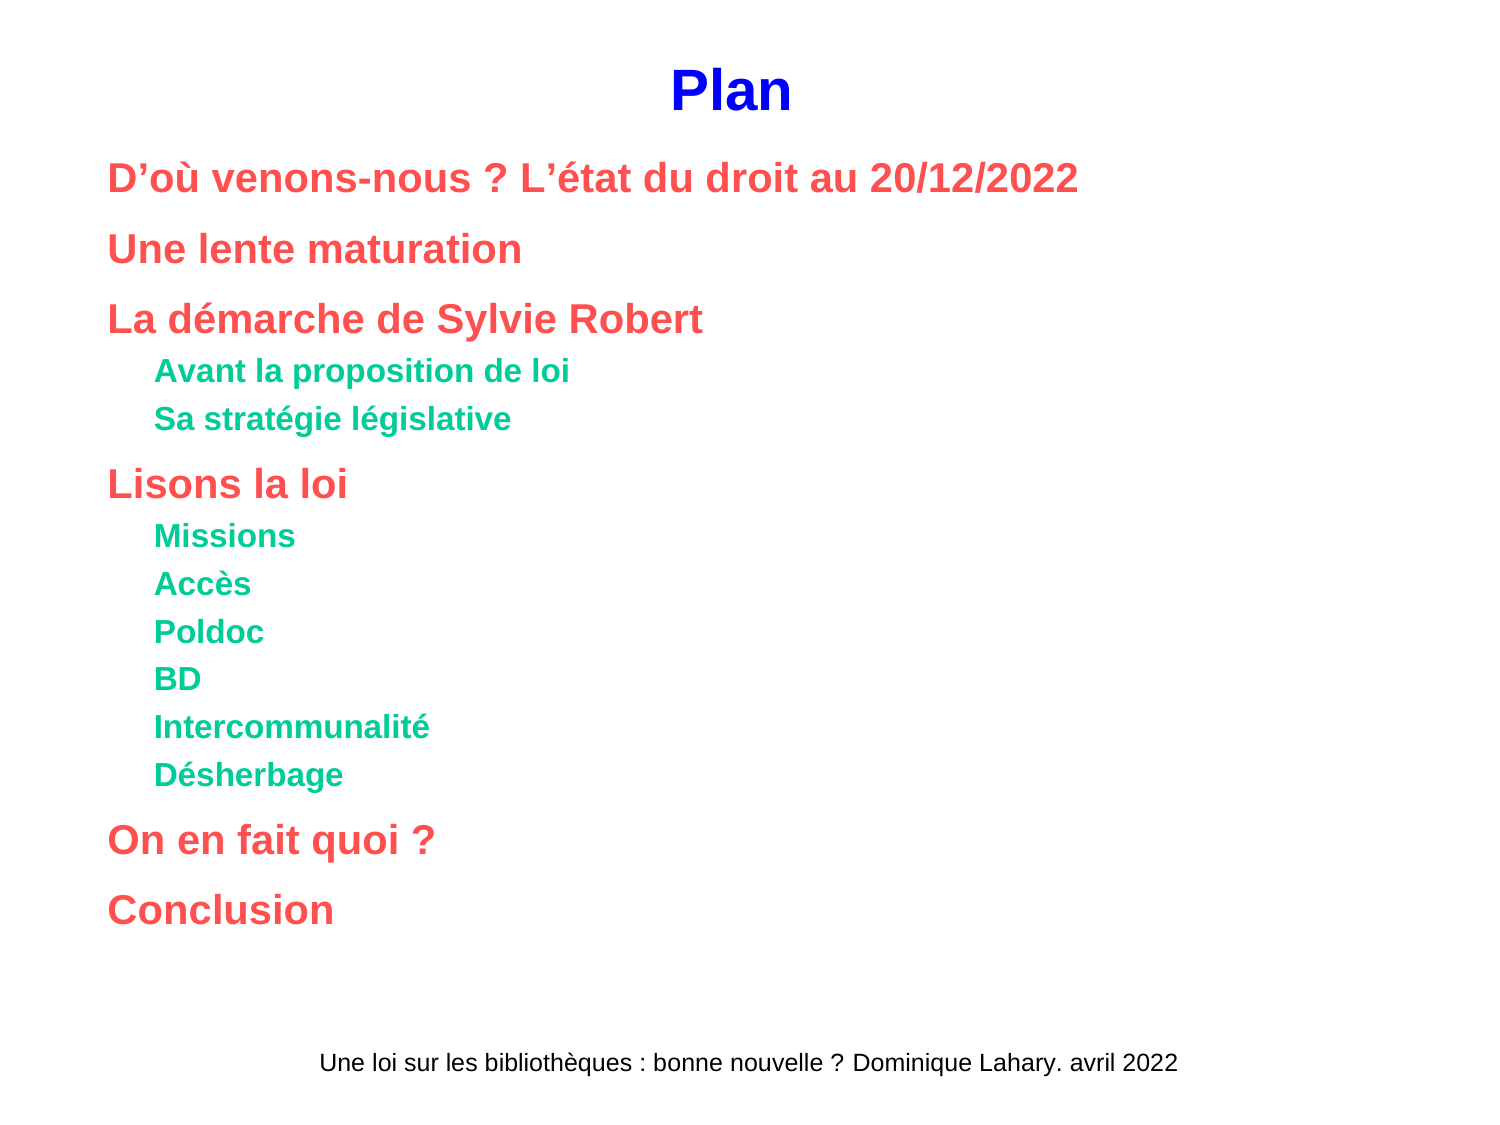

# Plan
D’où venons-nous ? L’état du droit au 20/12/2022
Une lente maturation
La démarche de Sylvie Robert
 Avant la proposition de loi
 Sa stratégie législative
Lisons la loi
 Missions
 Accès
 Poldoc
 BD
 Intercommunalité
 Désherbage
On en fait quoi ?
Conclusion
Une loi sur les bibliothèques : bonne nouvelle ? Dominique Lahary. avril 2022